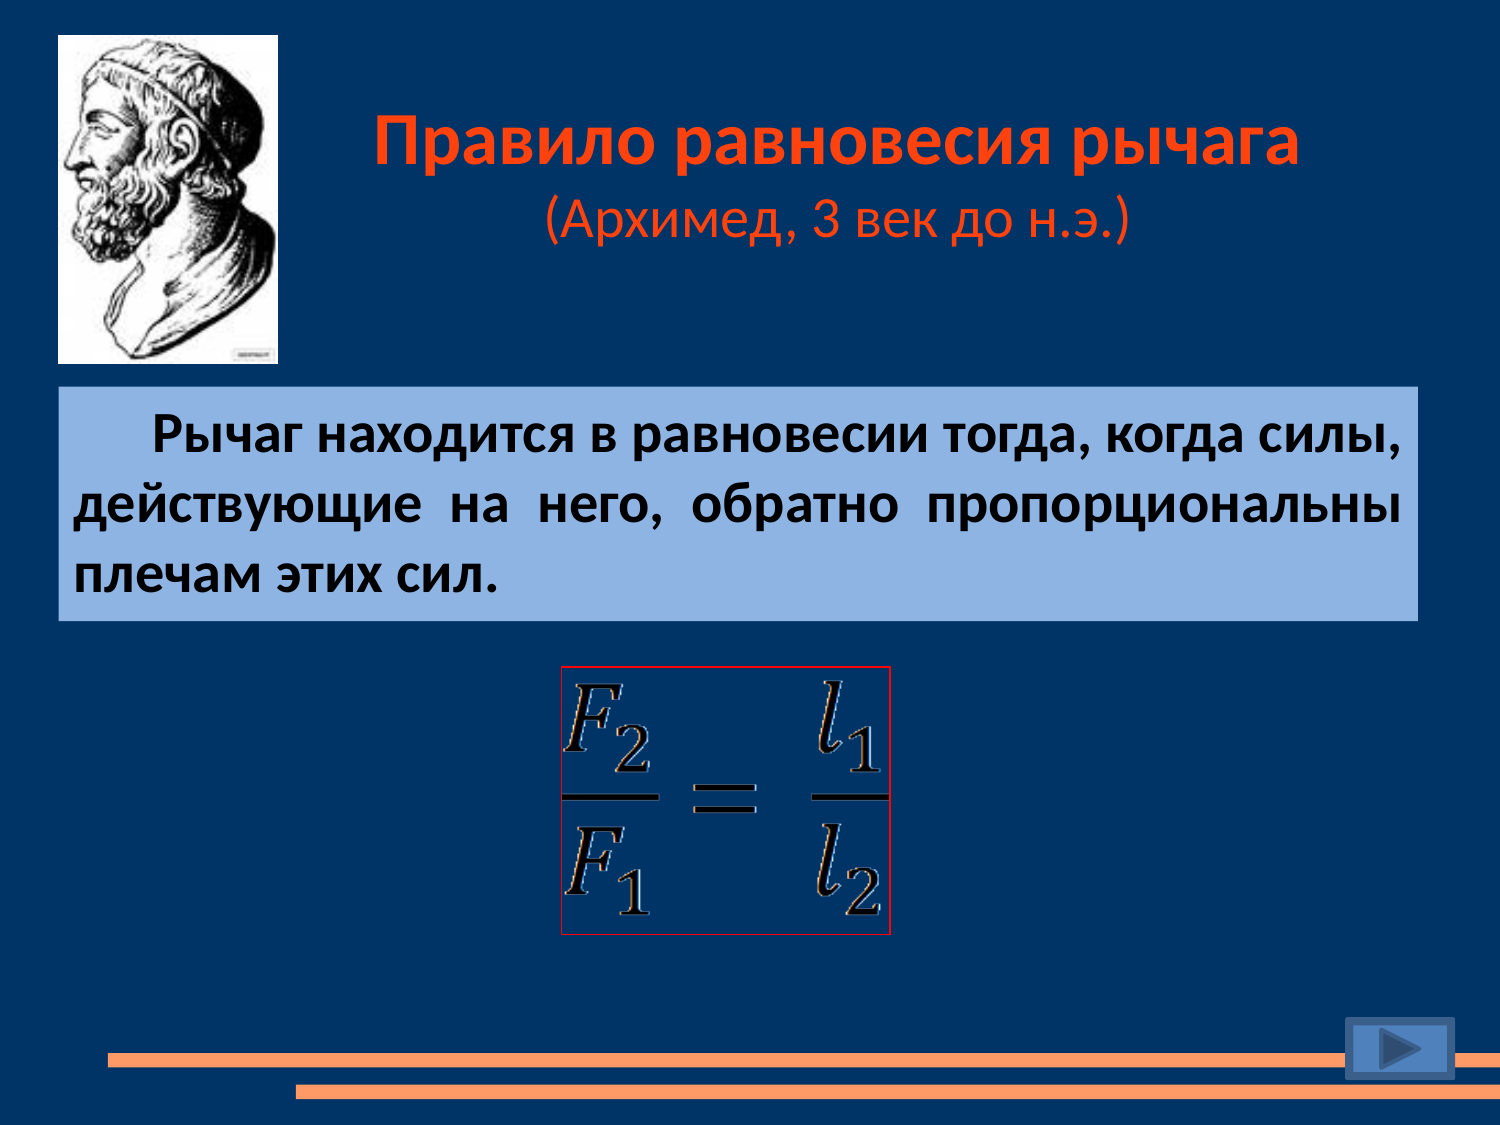

Правило равновесия рычага
(Архимед, 3 век до н.э.)
 Рычаг находится в равновесии тогда, когда силы, действующие на него, обратно пропорциональны плечам этих сил.